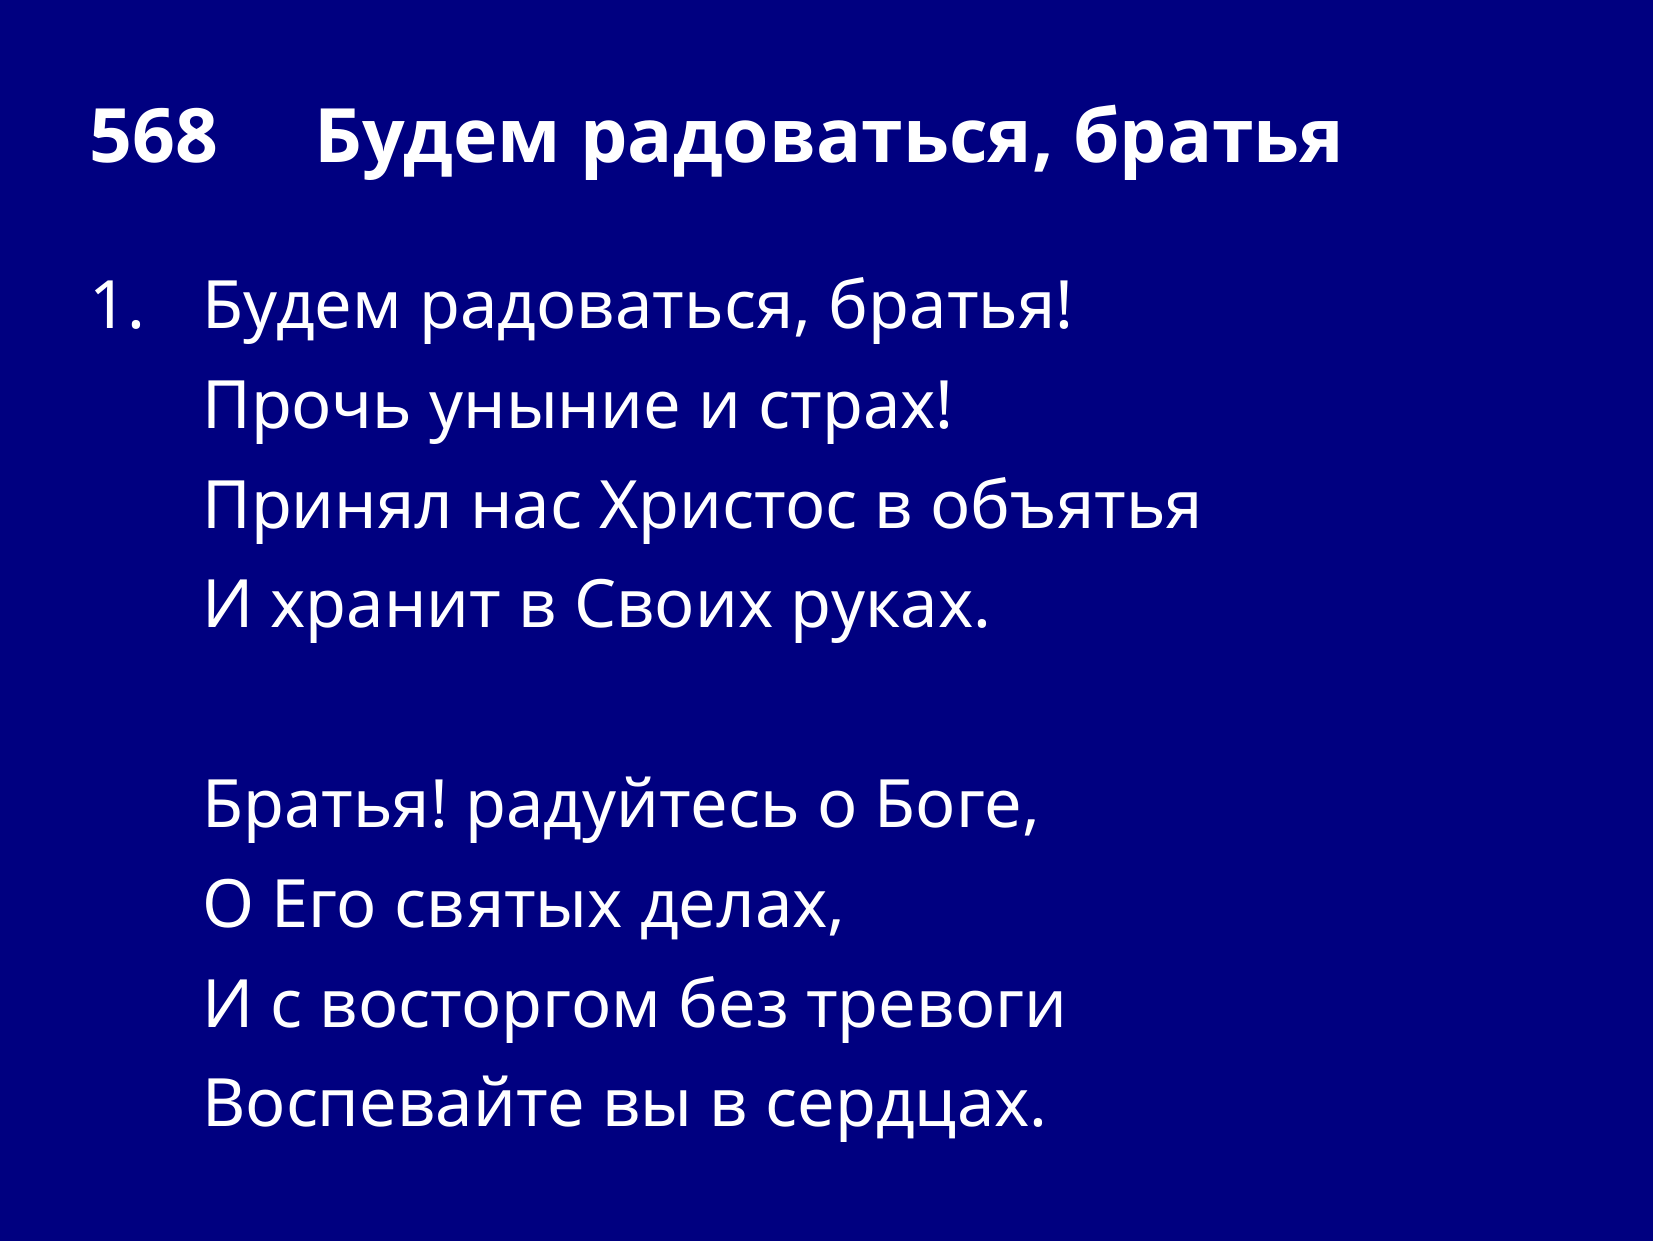

568	Будем радоваться, братья
1.	Будем радоваться, братья!
	Прочь уныние и страх!
	Принял нас Христос в объятья
	И хранит в Своих руках.
	Братья! радуйтесь о Боге,
	О Его святых делах,
	И с восторгом без тревоги
	Воспевайте вы в сердцах.